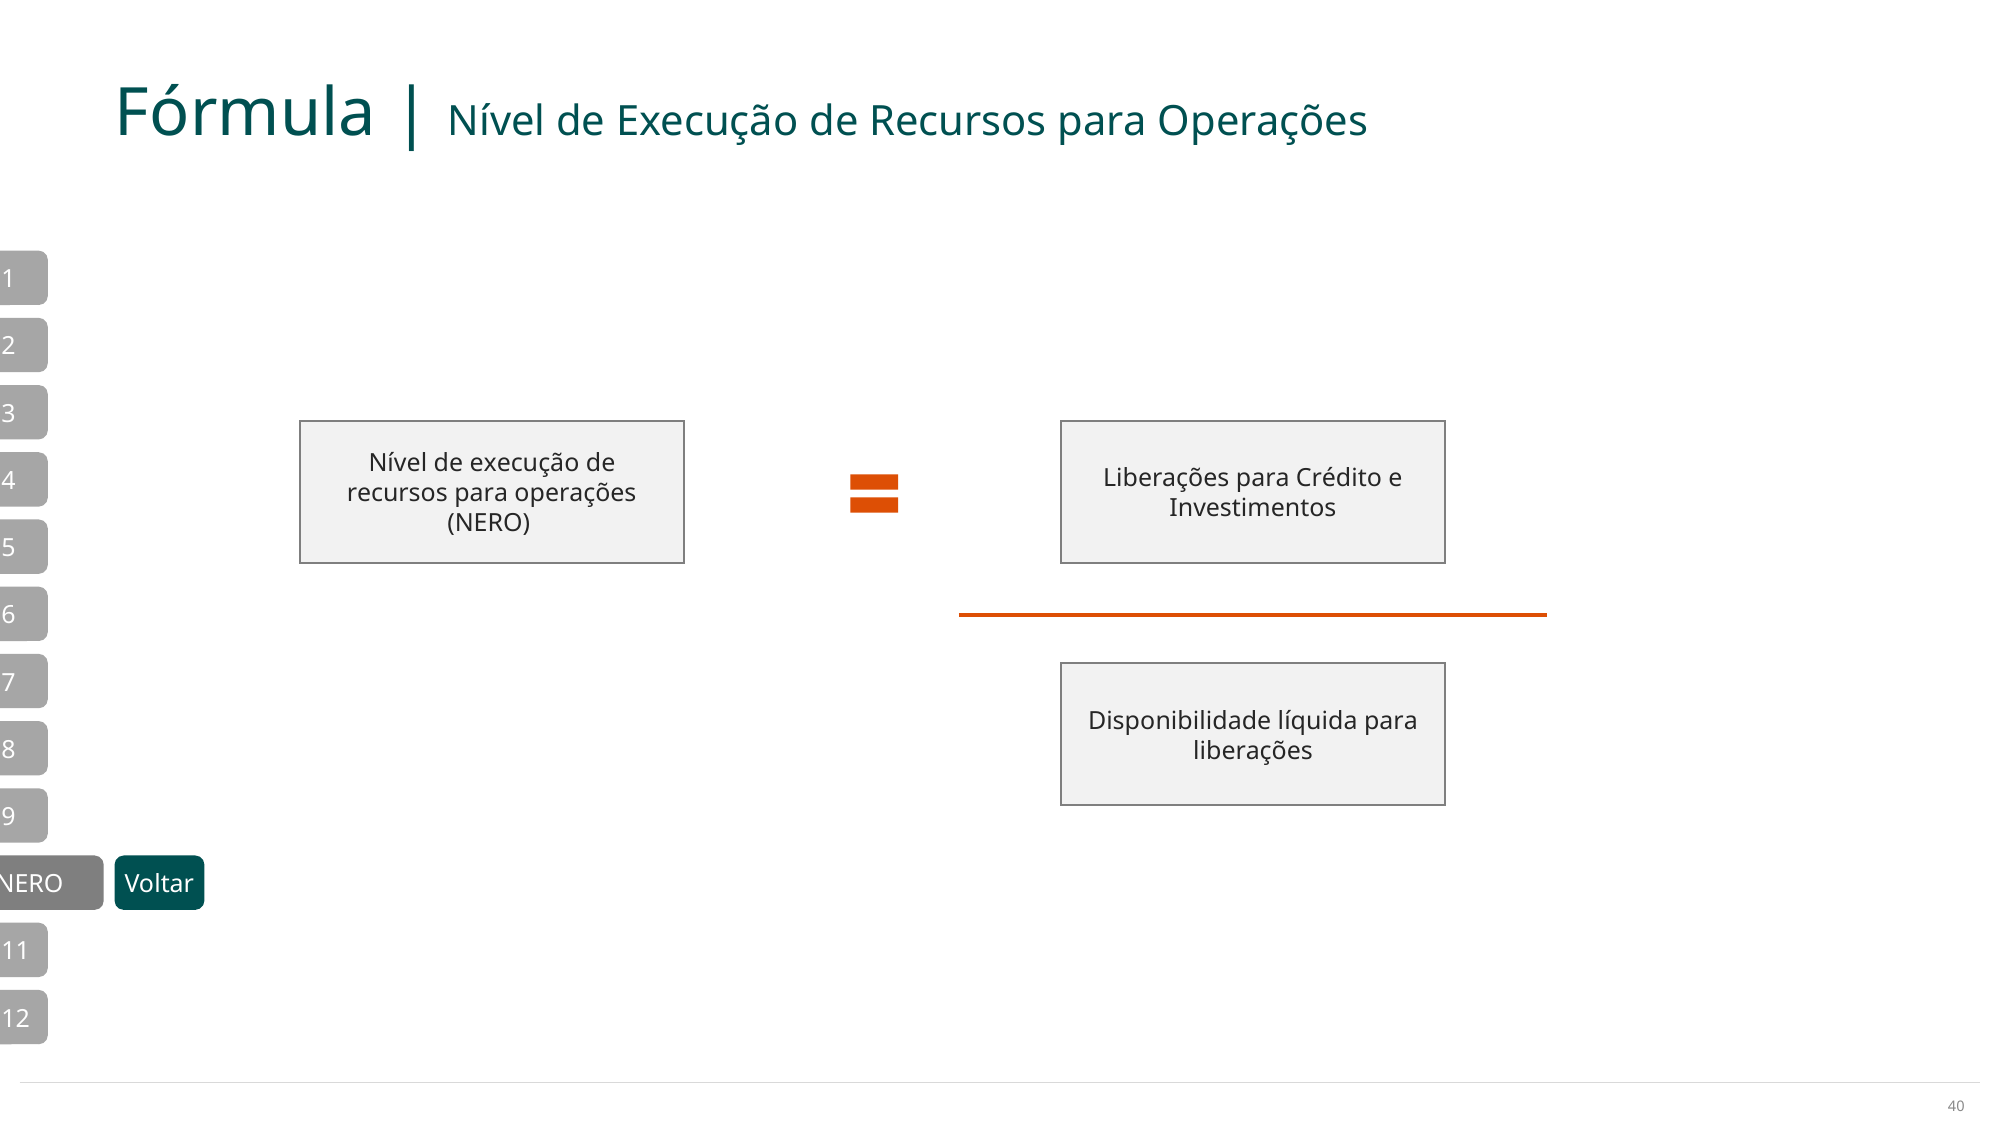

# Fórmula | Nível de Execução de Recursos para Operações
1
2
3
Nível de execução de recursos para operações (NERO)
Liberações para Crédito e Investimentos
4
5
6
7
Disponibilidade líquida para liberações
8
9
NERO
Voltar
11
12